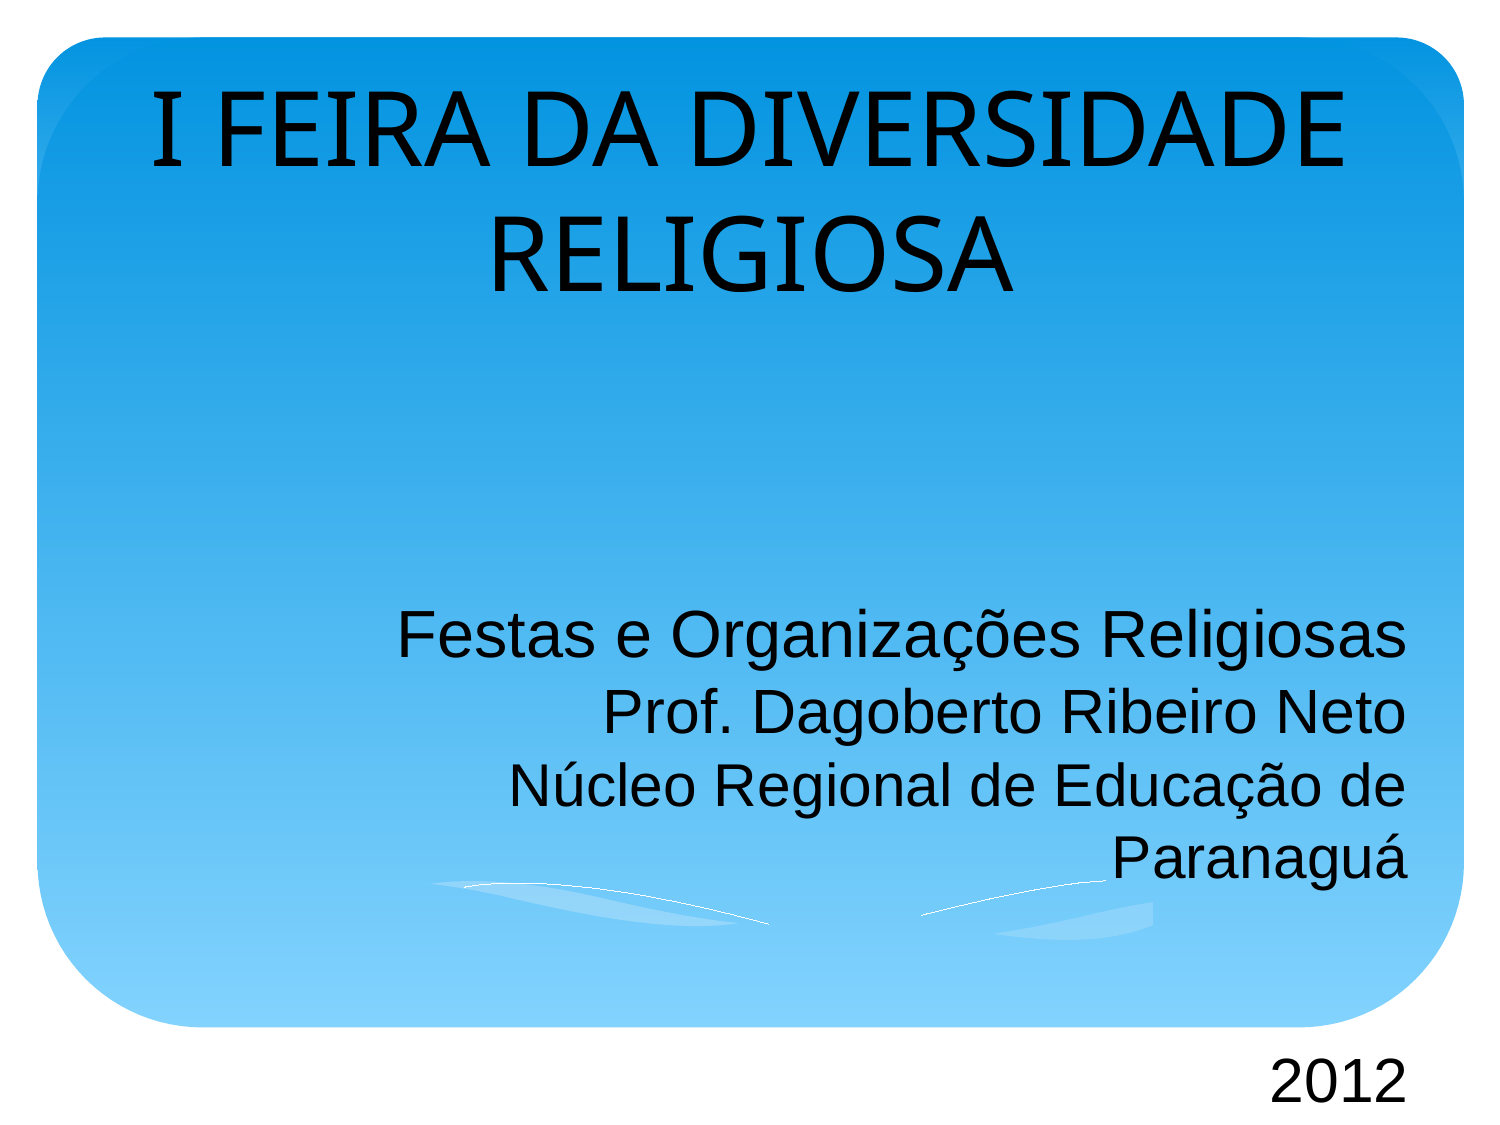

# I FEIRA DA DIVERSIDADE RELIGIOSA
Festas e Organizações Religiosas
Prof. Dagoberto Ribeiro Neto
Núcleo Regional de Educação de Paranaguá
2012